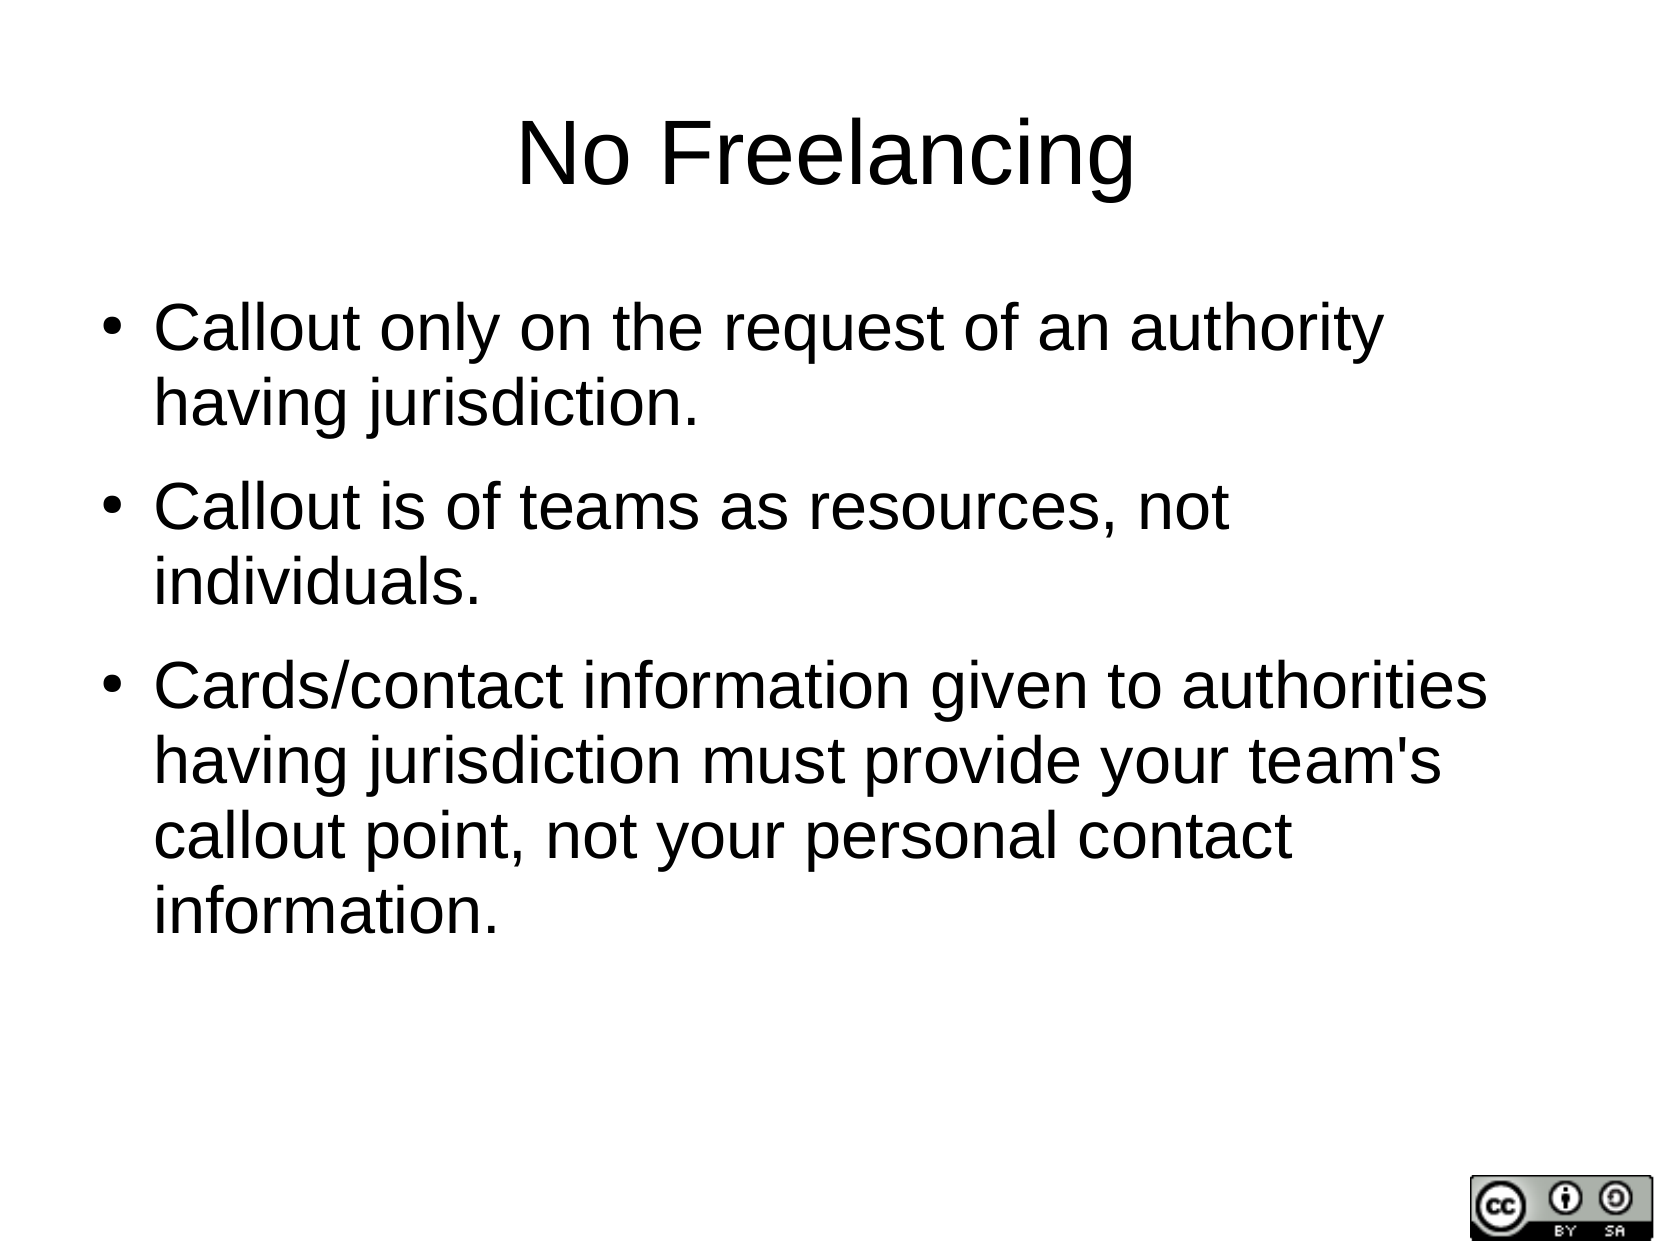

# No Freelancing
Callout only on the request of an authority having jurisdiction.
Callout is of teams as resources, not individuals.
Cards/contact information given to authorities having jurisdiction must provide your team's callout point, not your personal contact information.